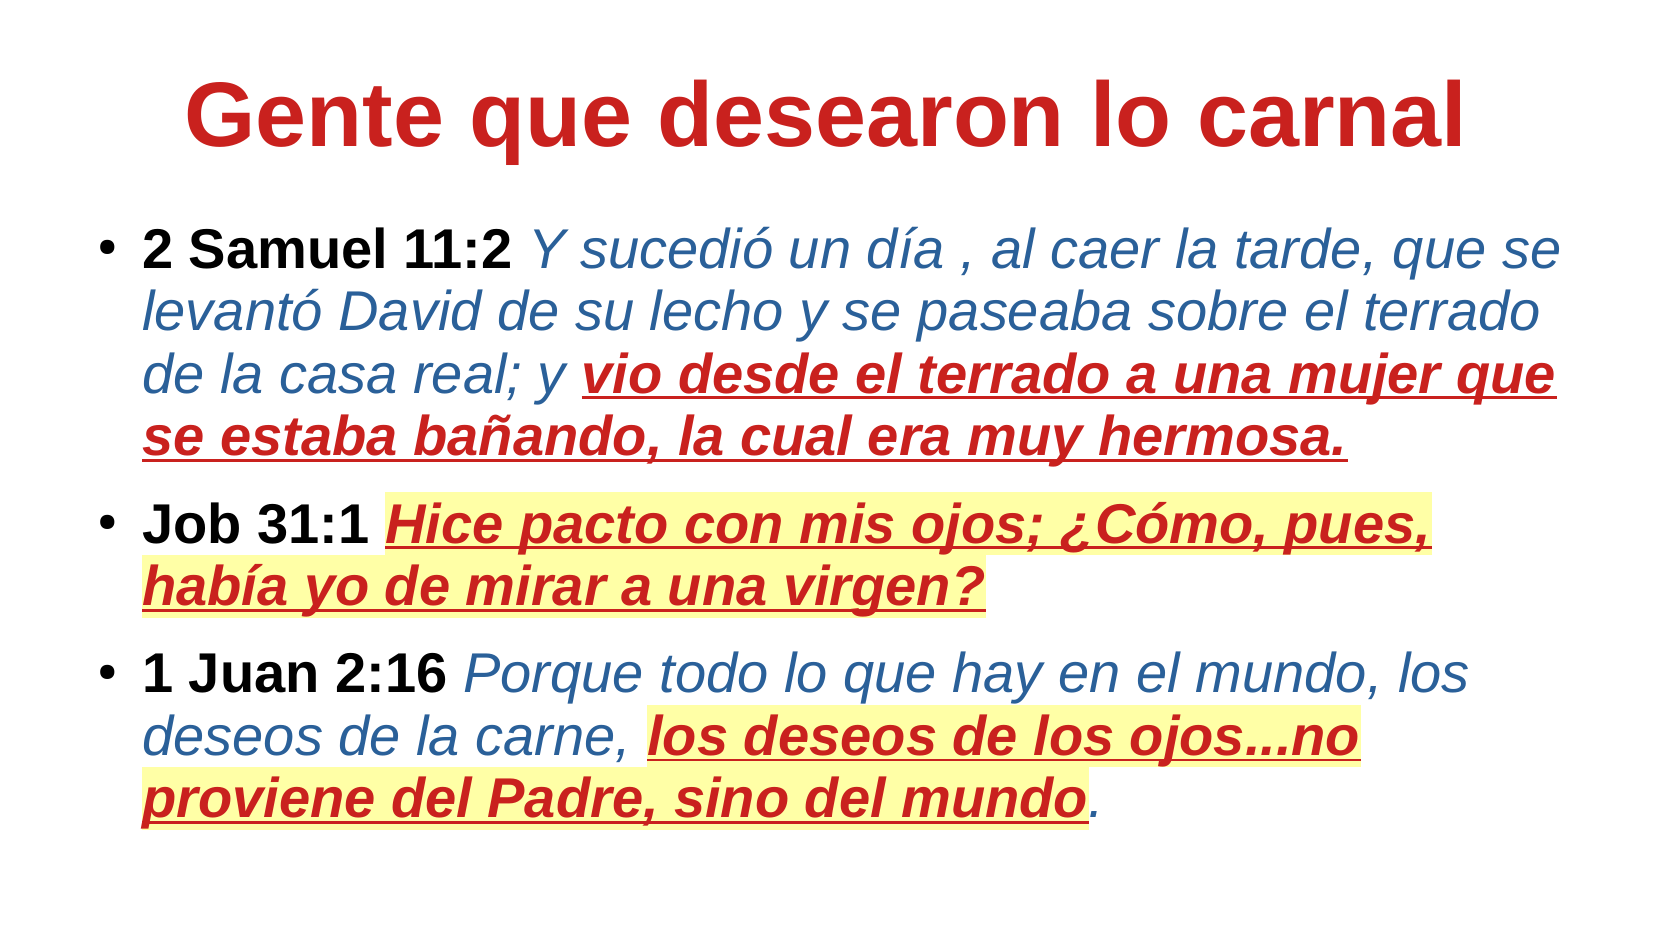

# Gente que desearon lo carnal
2 Samuel 11:2 Y sucedió un día , al caer la tarde, que se levantó David de su lecho y se paseaba sobre el terrado de la casa real; y vio desde el terrado a una mujer que se estaba bañando, la cual era muy hermosa.
Job 31:1 Hice pacto con mis ojos; ¿Cómo, pues, había yo de mirar a una virgen?
1 Juan 2:16 Porque todo lo que hay en el mundo, los deseos de la carne, los deseos de los ojos...no proviene del Padre, sino del mundo.